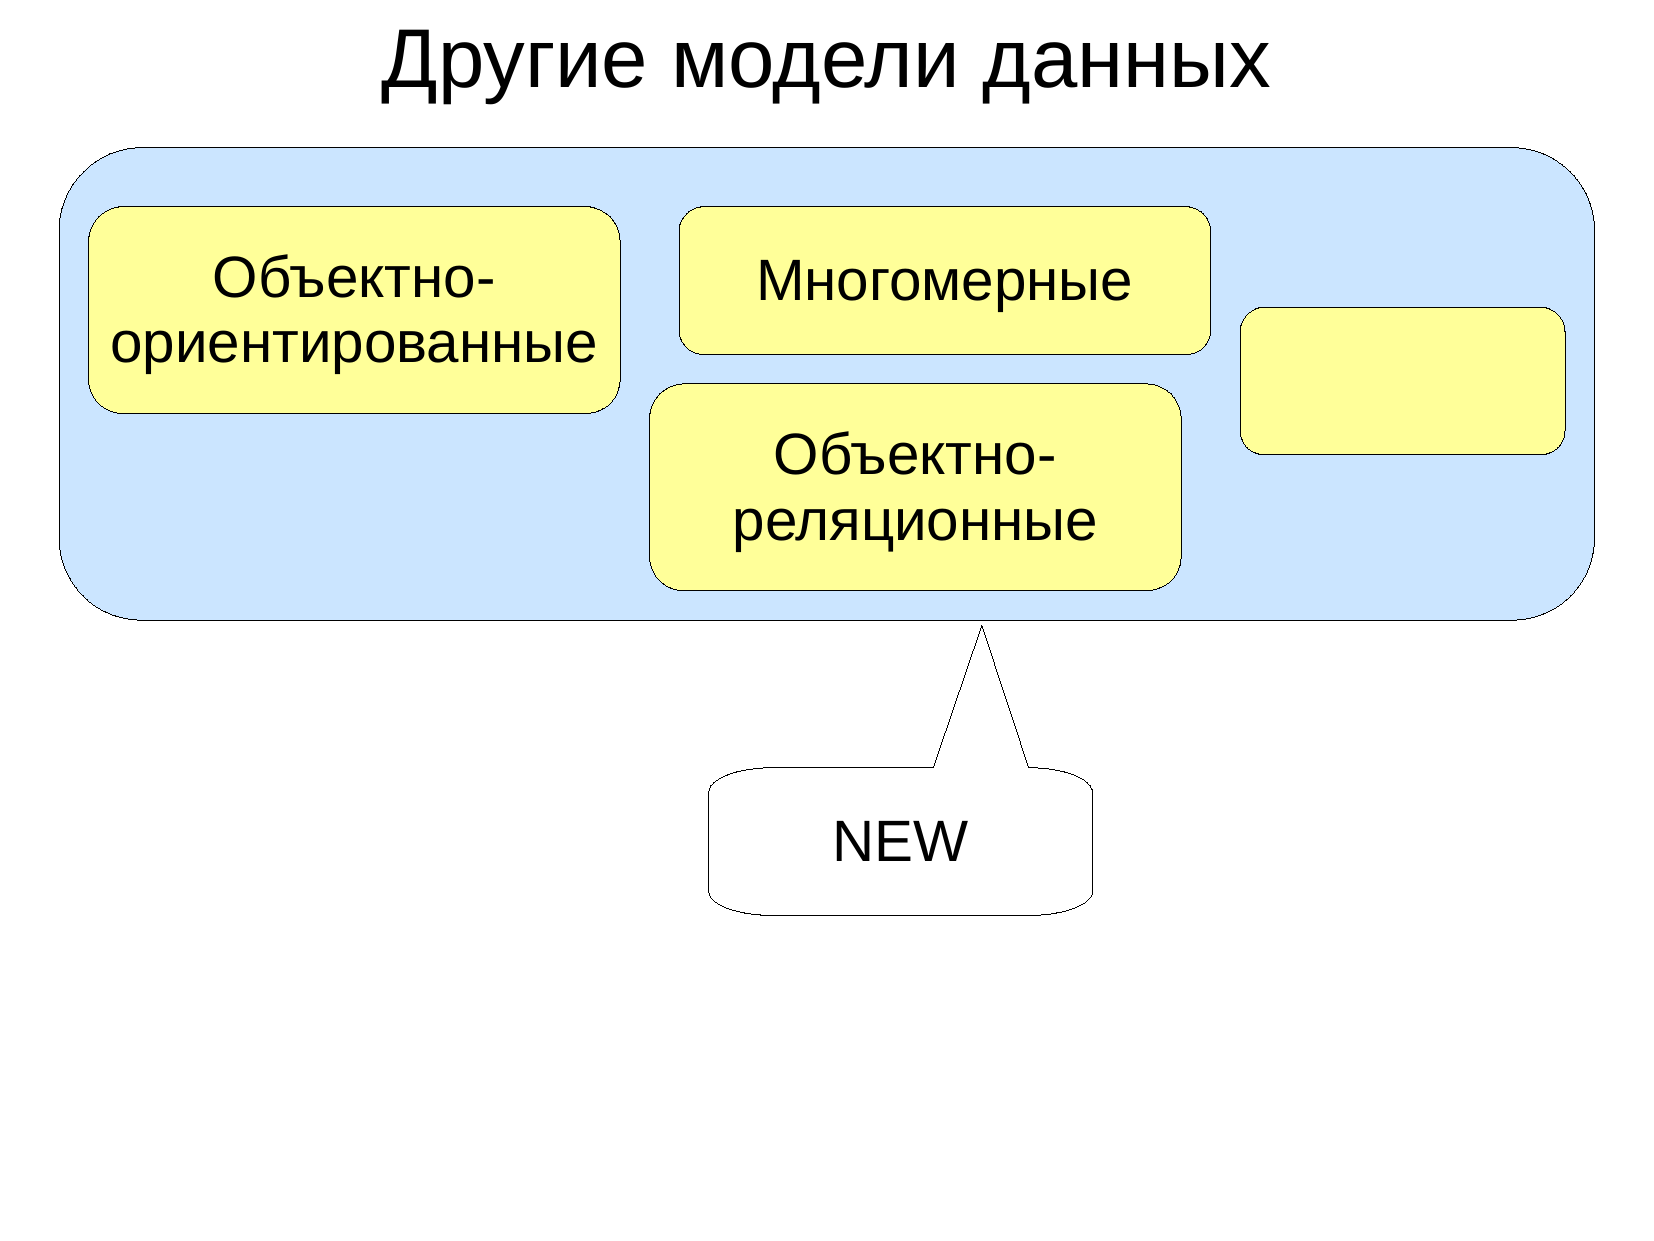

Другие модели данных
Объектно-
ориентированные
Многомерные
Объектно-
реляционные
NEW